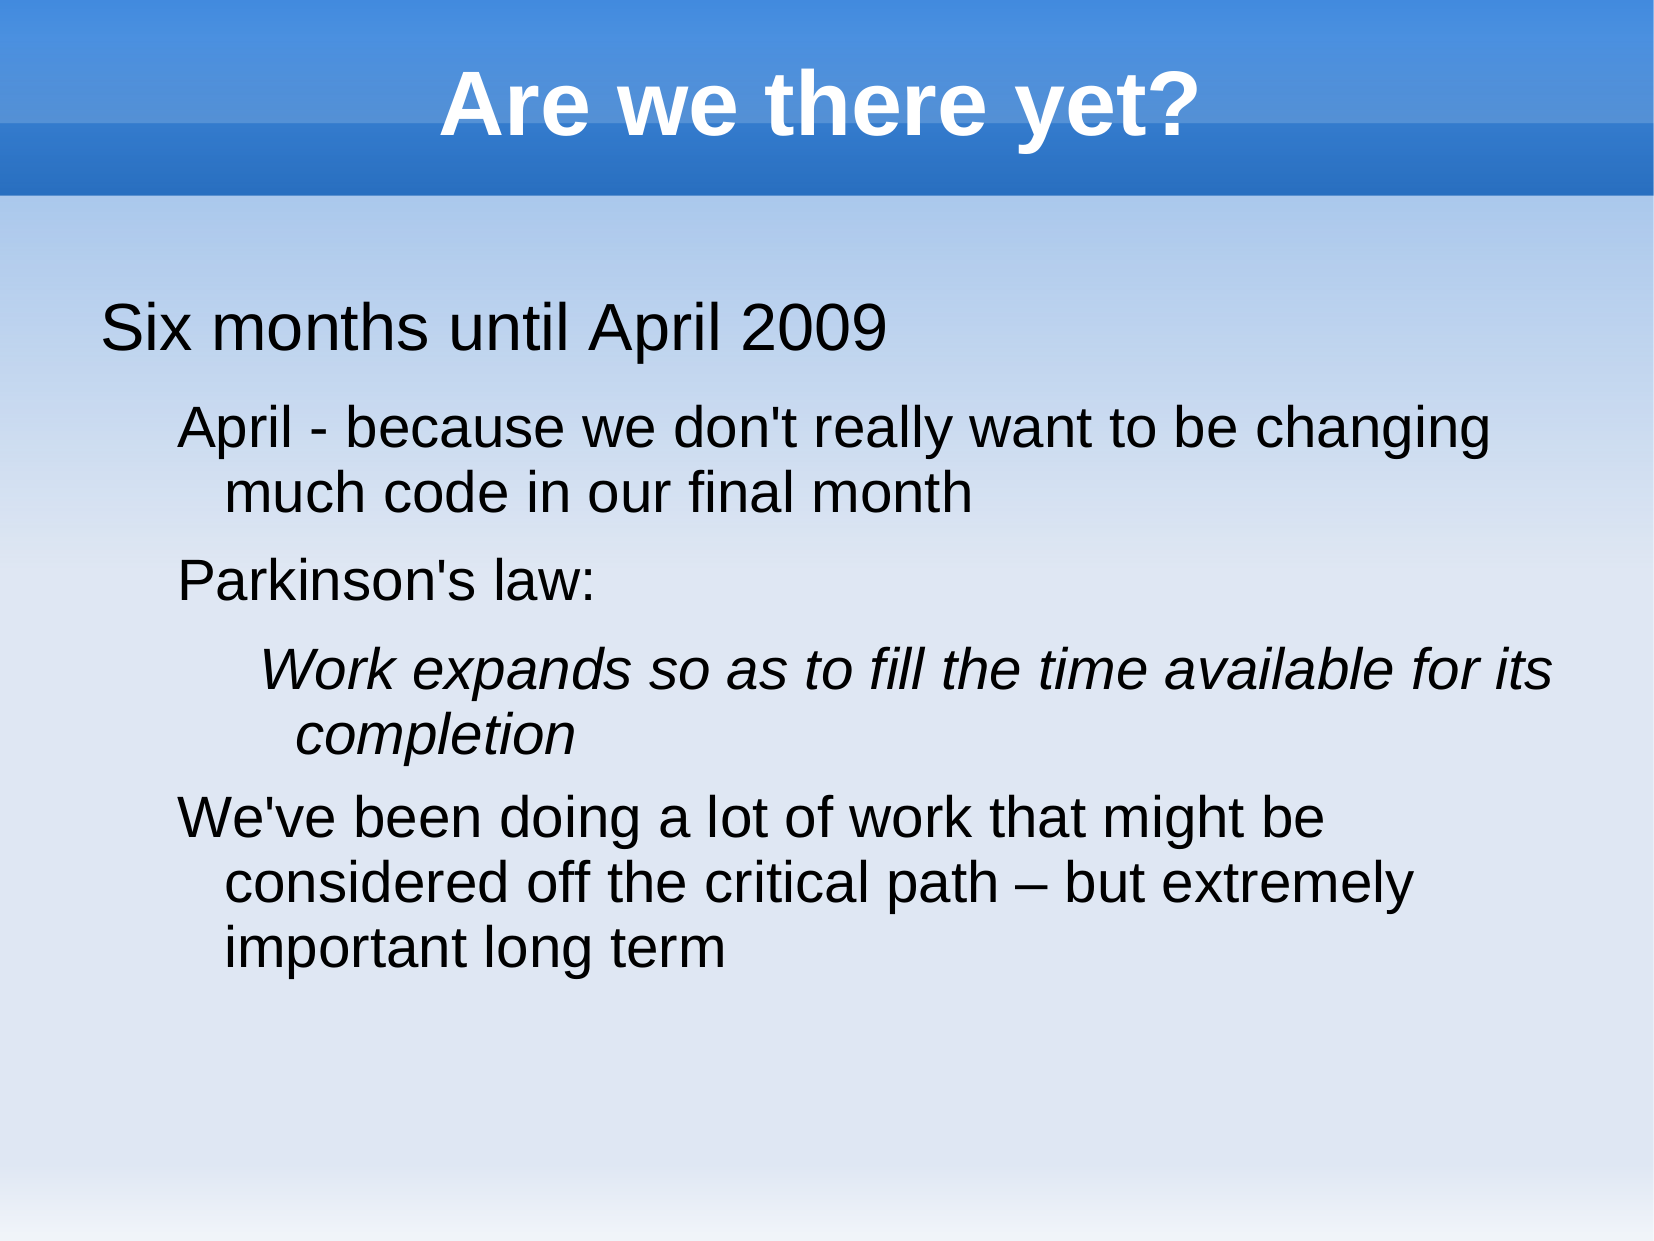

# Are we there yet?
Six months until April 2009
April - because we don't really want to be changing much code in our final month
Parkinson's law:
Work expands so as to fill the time available for its completion
We've been doing a lot of work that might be considered off the critical path – but extremely important long term